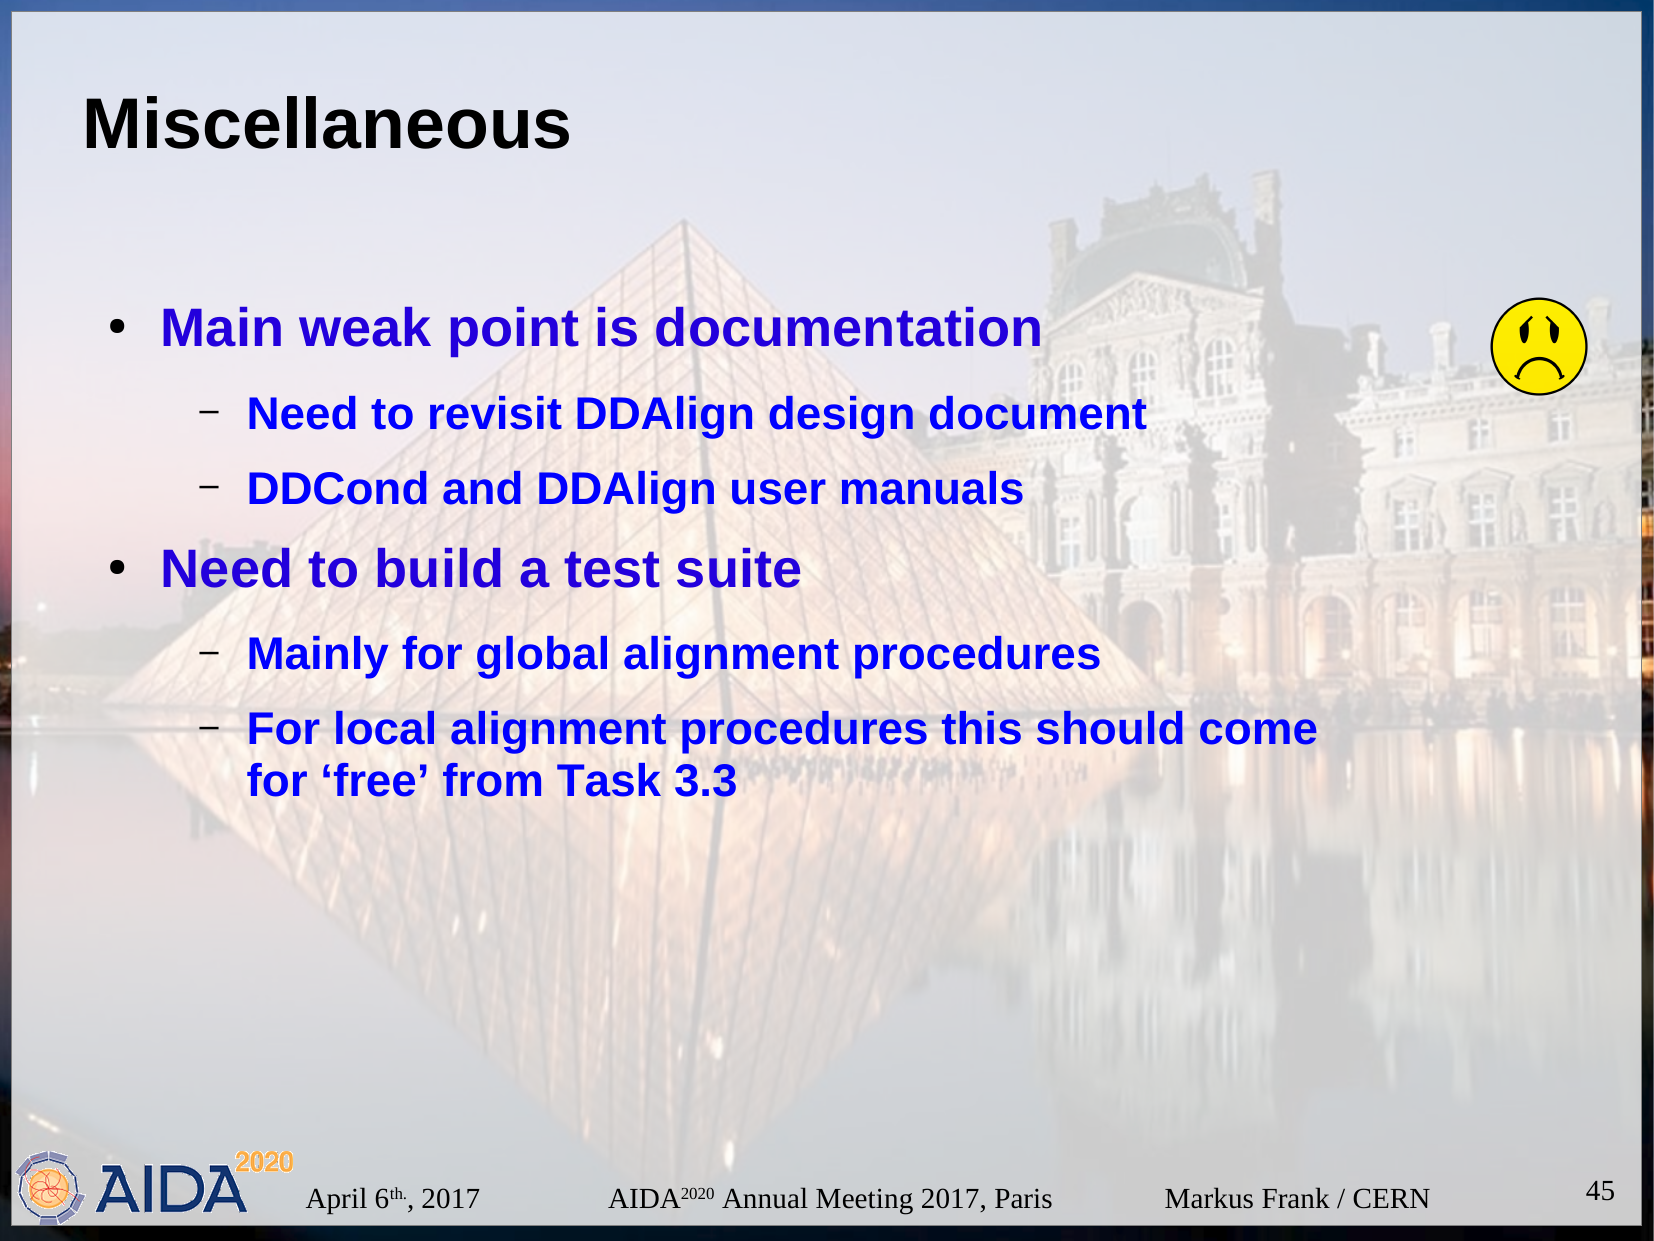

# Miscellaneous
Main weak point is documentation
Need to revisit DDAlign design document
DDCond and DDAlign user manuals
Need to build a test suite
Mainly for global alignment procedures
For local alignment procedures this should come
for ‘free’ from Task 3.3
45
April 14th, 2013
Annual AIDA Meeting 2013 Frascati/Italy Markus Frank / CERN